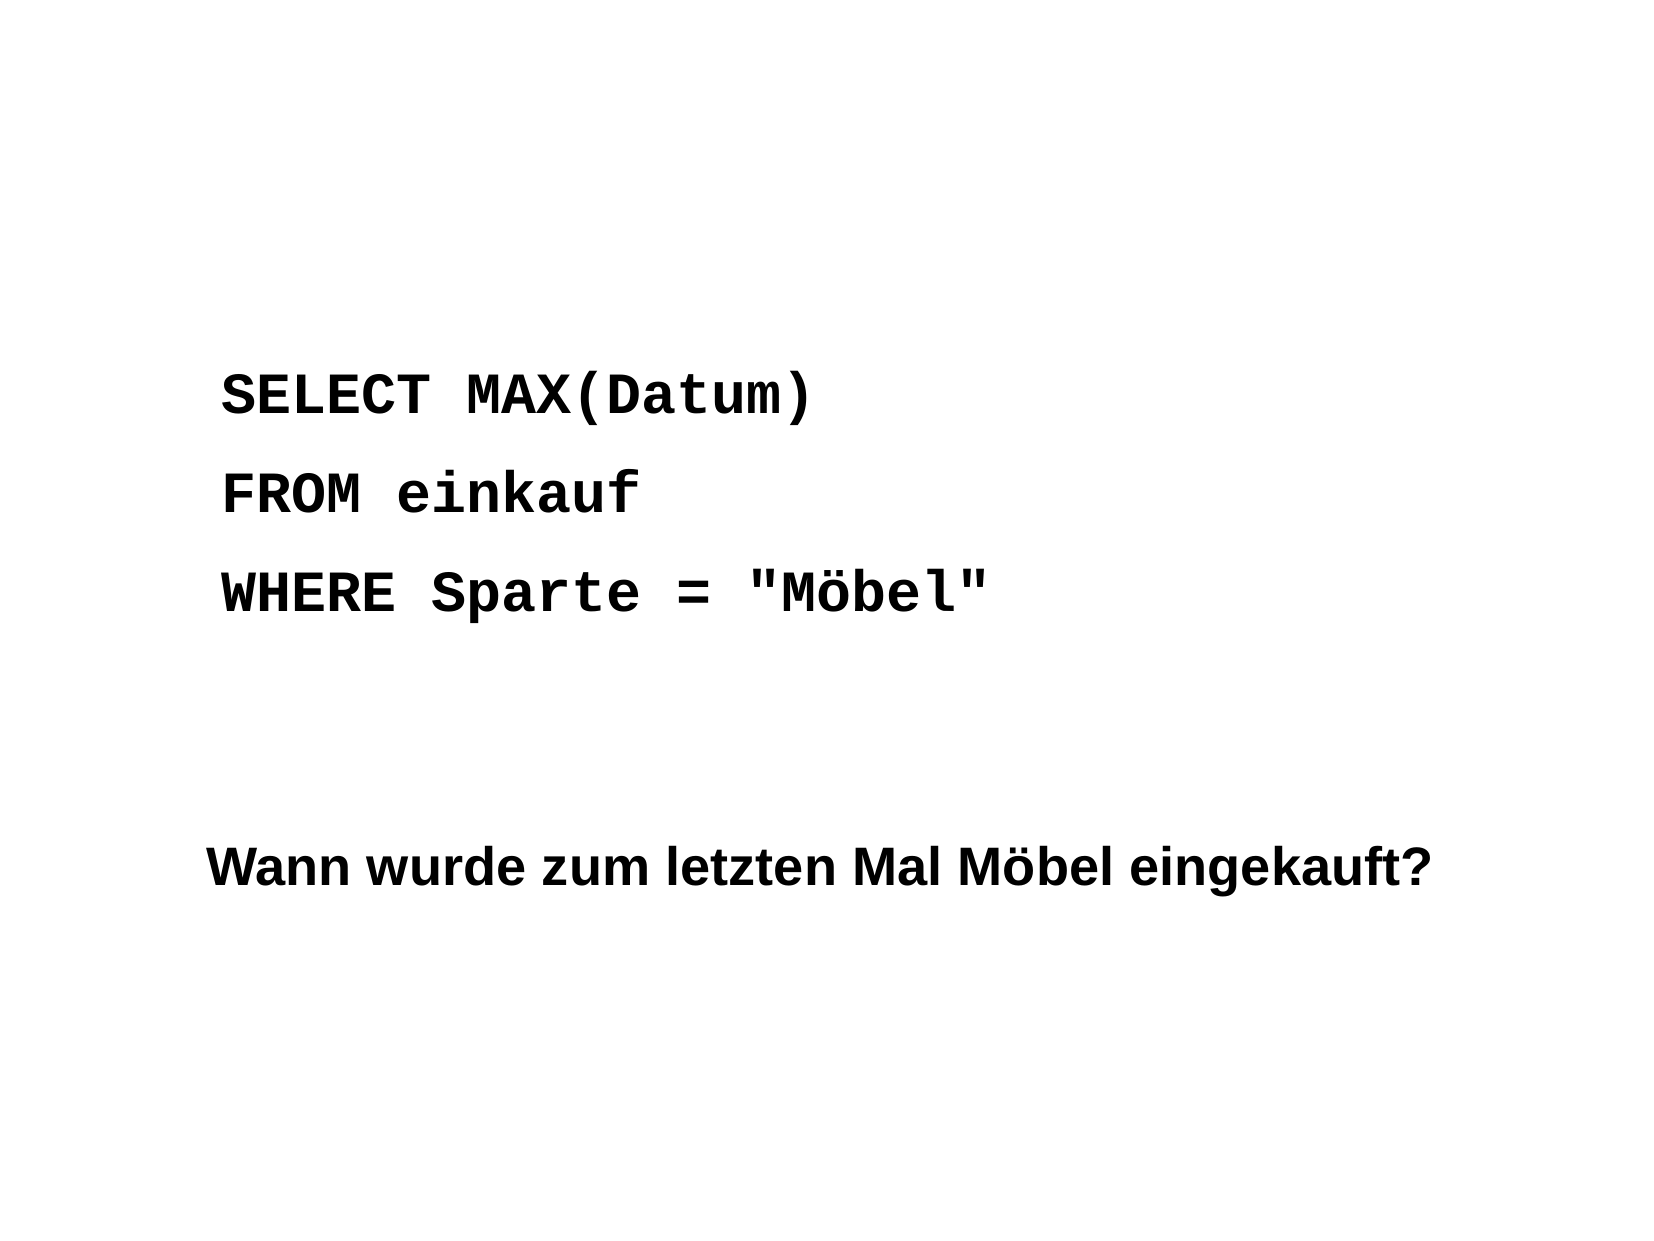

SELECT MAX(Datum)
FROM einkauf
WHERE Sparte = "Möbel"
# Wann wurde zum letzten Mal Möbel eingekauft?